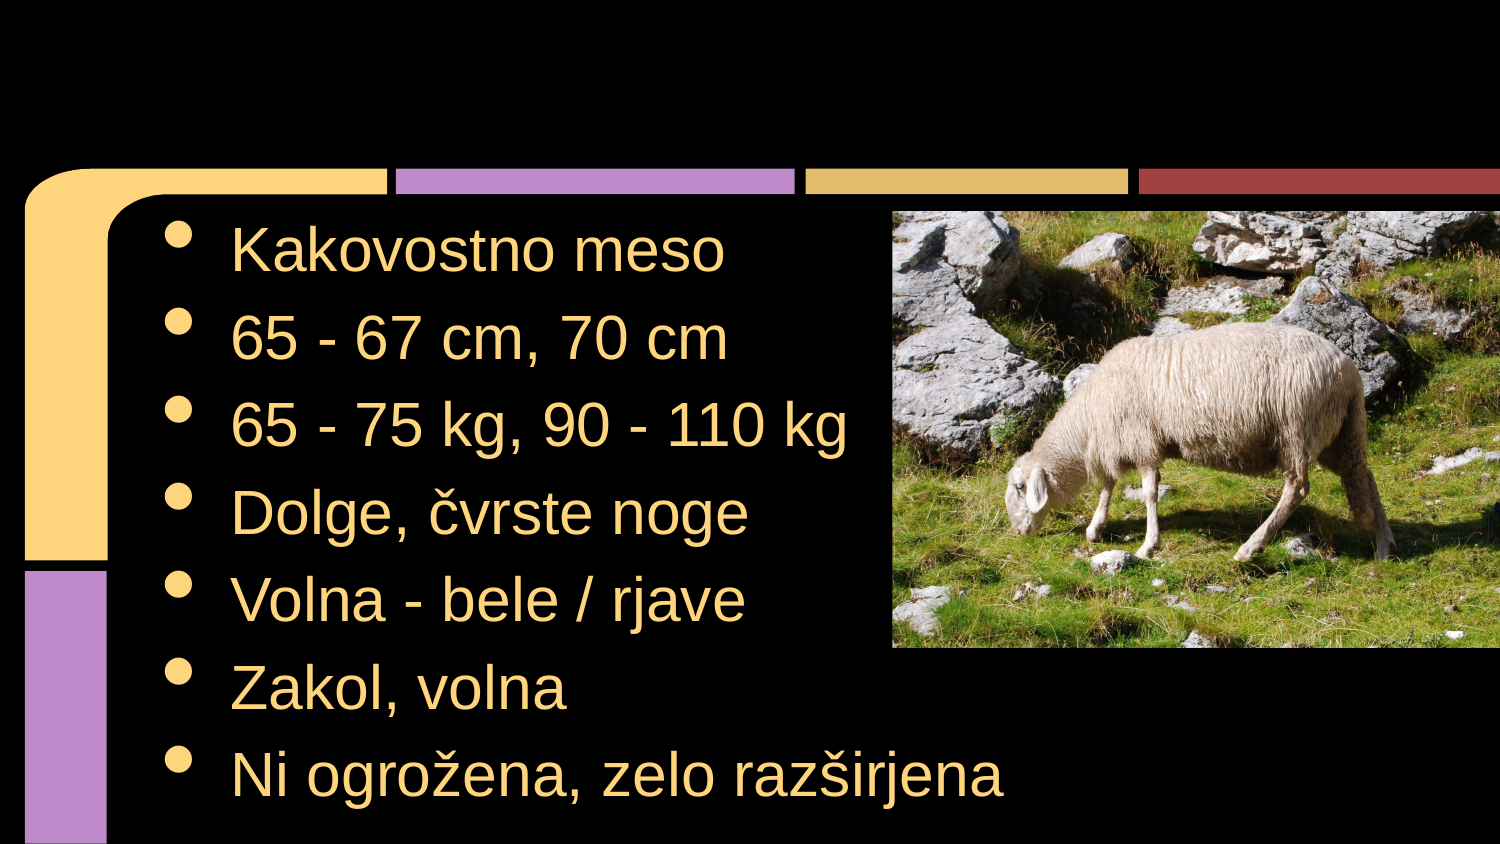

# Kakovostno meso
65 - 67 cm, 70 cm
65 - 75 kg, 90 - 110 kg
Dolge, čvrste noge
Volna - bele / rjave
Zakol, volna
Ni ogrožena, zelo razširjena